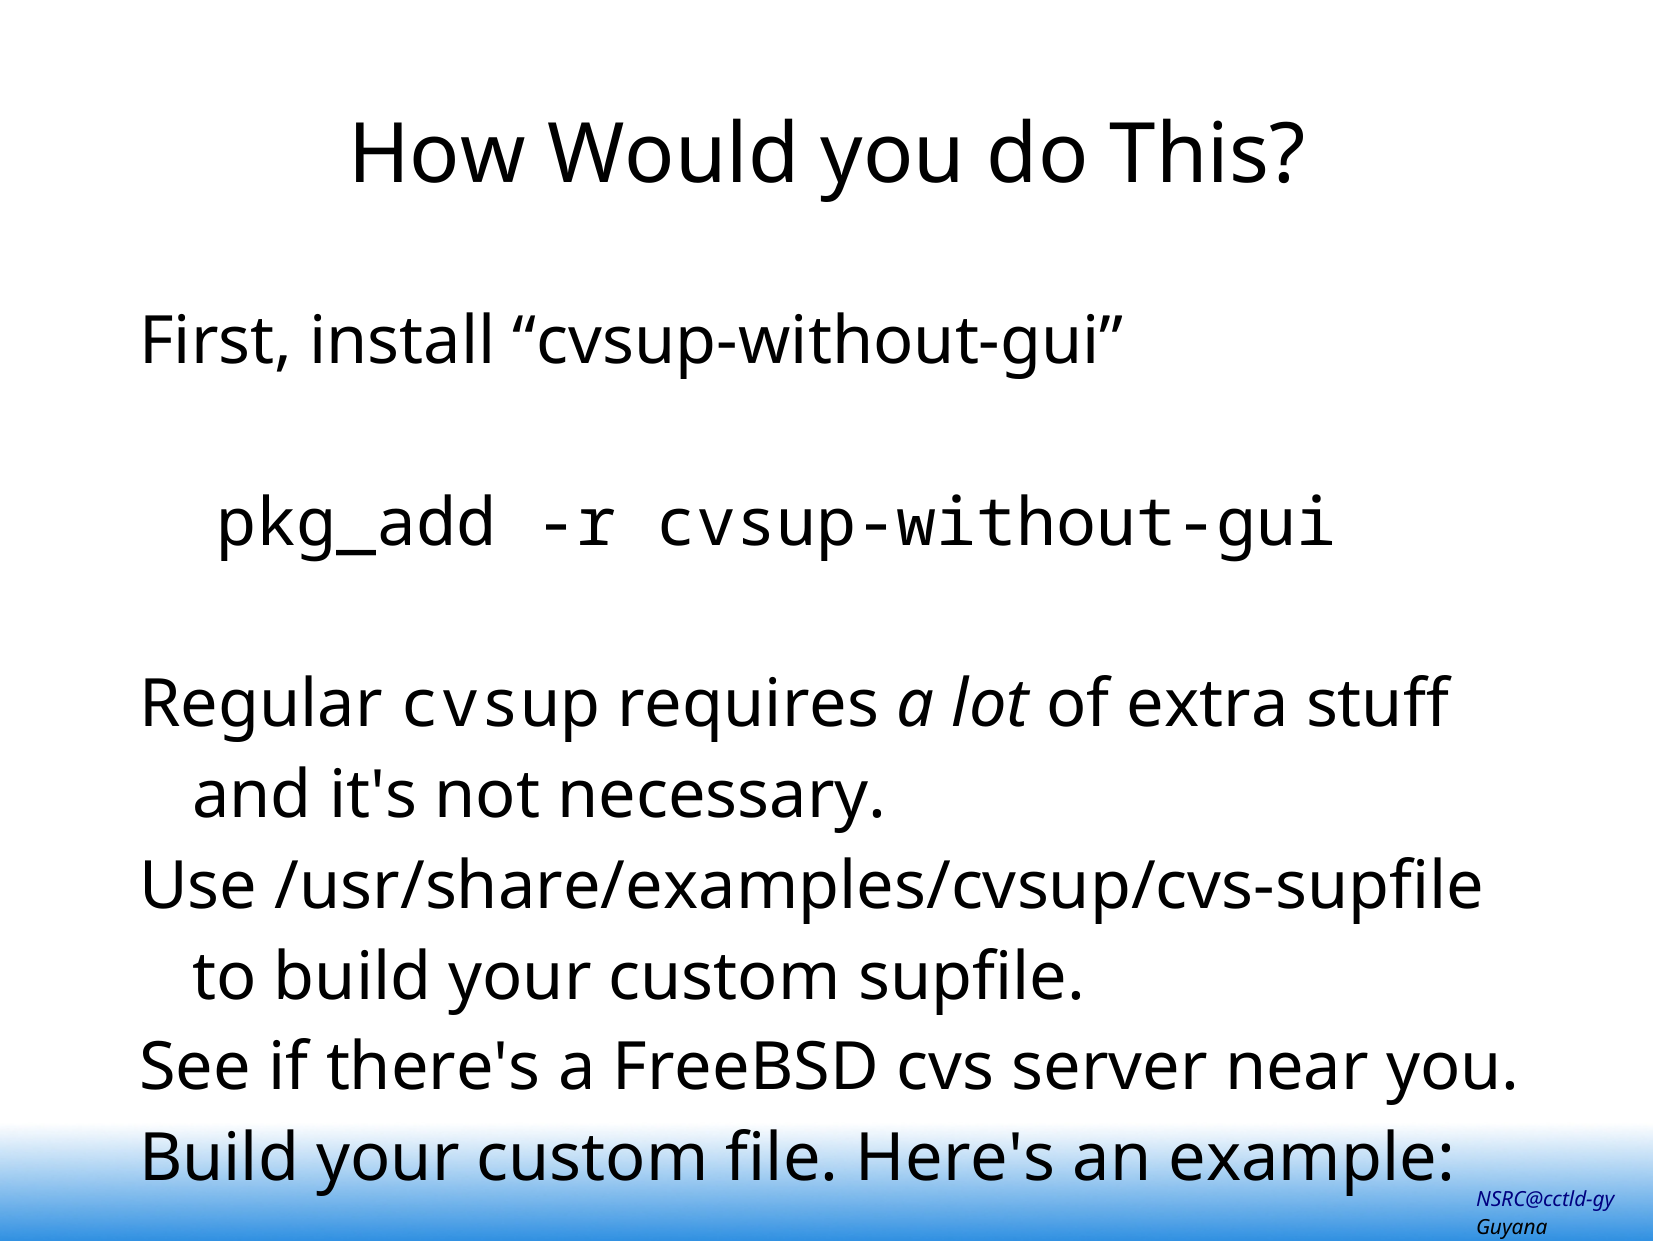

# How Would you do This?
First, install “cvsup-without-gui”
pkg_add -r cvsup-without-gui
Regular cvsup requires a lot of extra stuff and it's not necessary.
Use /usr/share/examples/cvsup/cvs-supfile to build your custom supfile.
See if there's a FreeBSD cvs server near you.
Build your custom file. Here's an example: